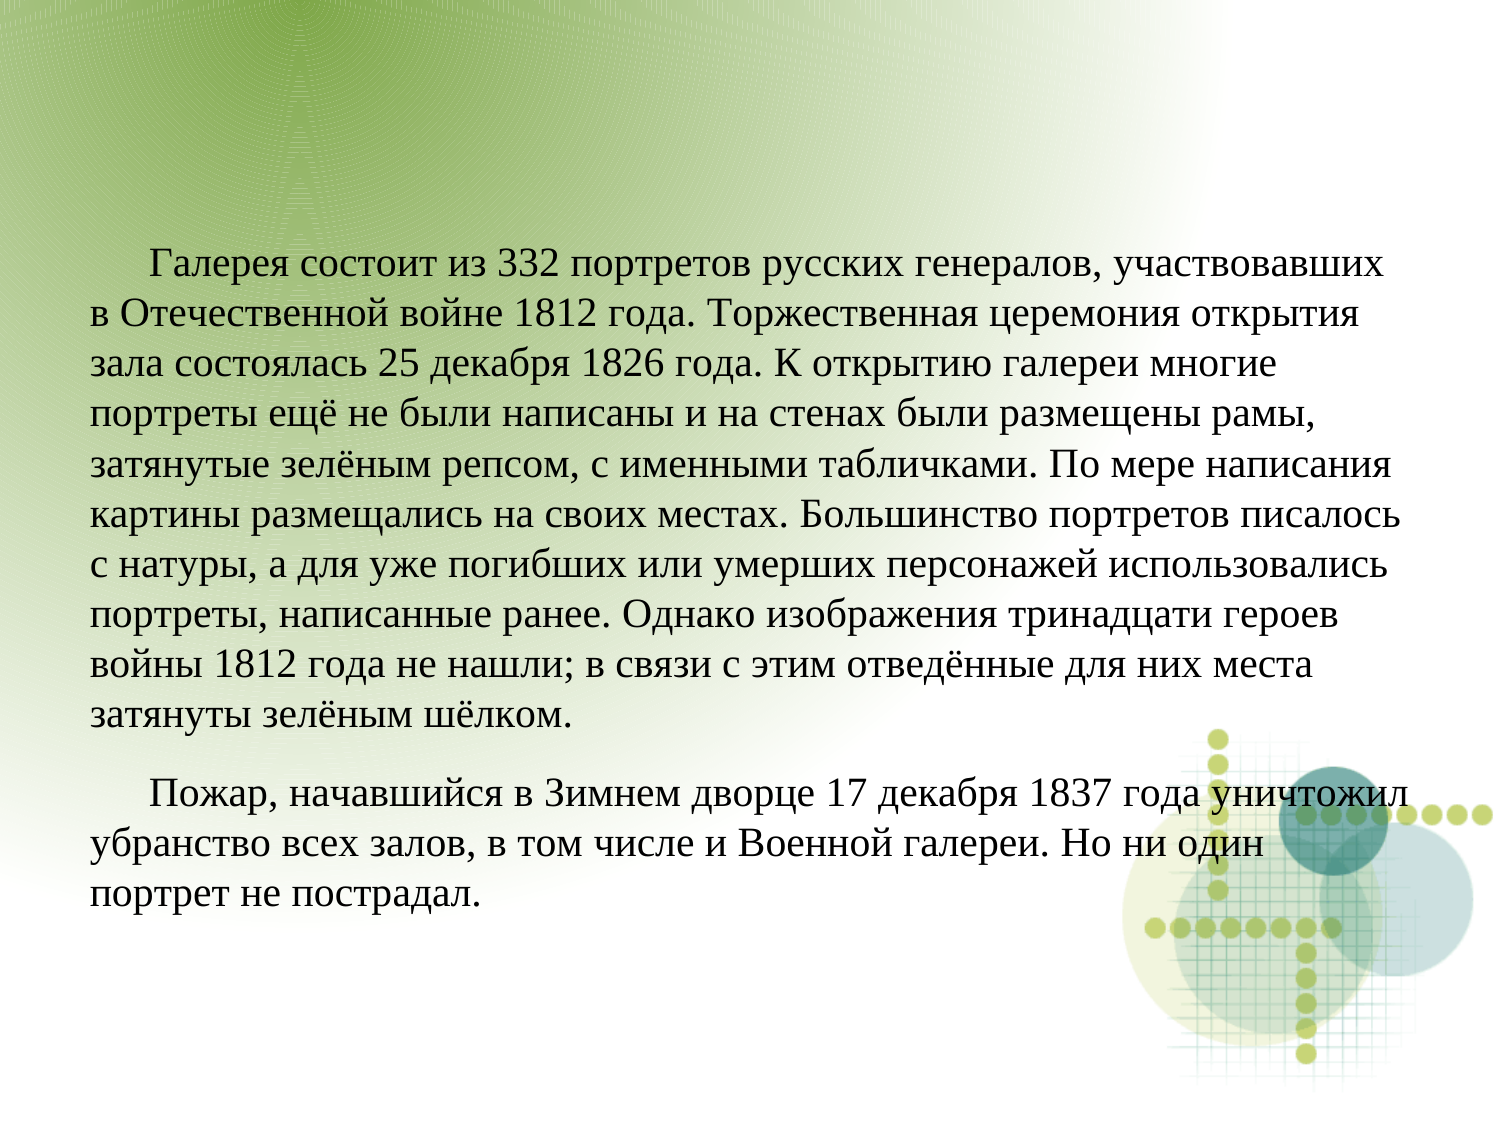

# Галерея состоит из 332 портретов русских генералов, участвовавших в Отечественной войне 1812 года. Торжественная церемония открытия зала состоялась 25 декабря 1826 года. К открытию галереи многие портреты ещё не были написаны и на стенах были размещены рамы, затянутые зелёным репсом, с именными табличками. По мере написания картины размещались на своих местах. Большинство портретов писалось с натуры, а для уже погибших или умерших персонажей использовались портреты, написанные ранее. Однако изображения тринадцати героев войны 1812 года не нашли; в связи с этим отведённые для них места затянуты зелёным шёлком.
Пожар, начавшийся в Зимнем дворце 17 декабря 1837 года уничтожил убранство всех залов, в том числе и Военной галереи. Но ни один портрет не пострадал.